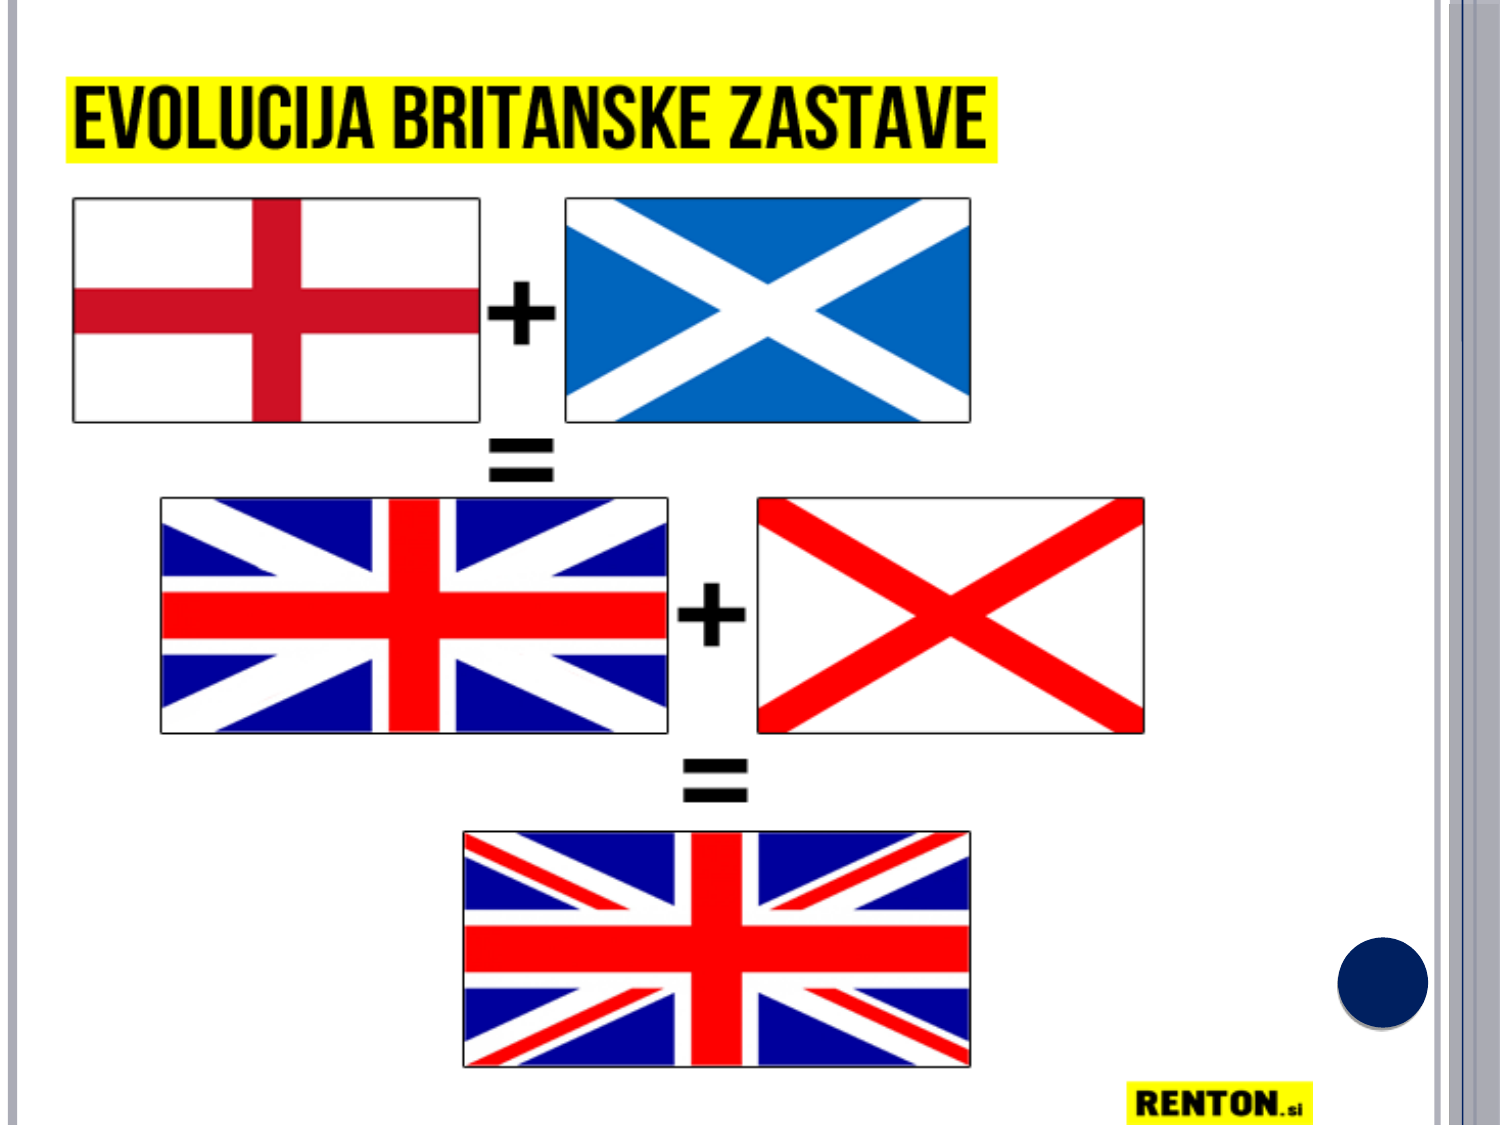

# ZASTAVE
Zastava ANGLIJE: Zastava S IRSKE:
Zastava WALESA: Zastava ŠKOTSKE: